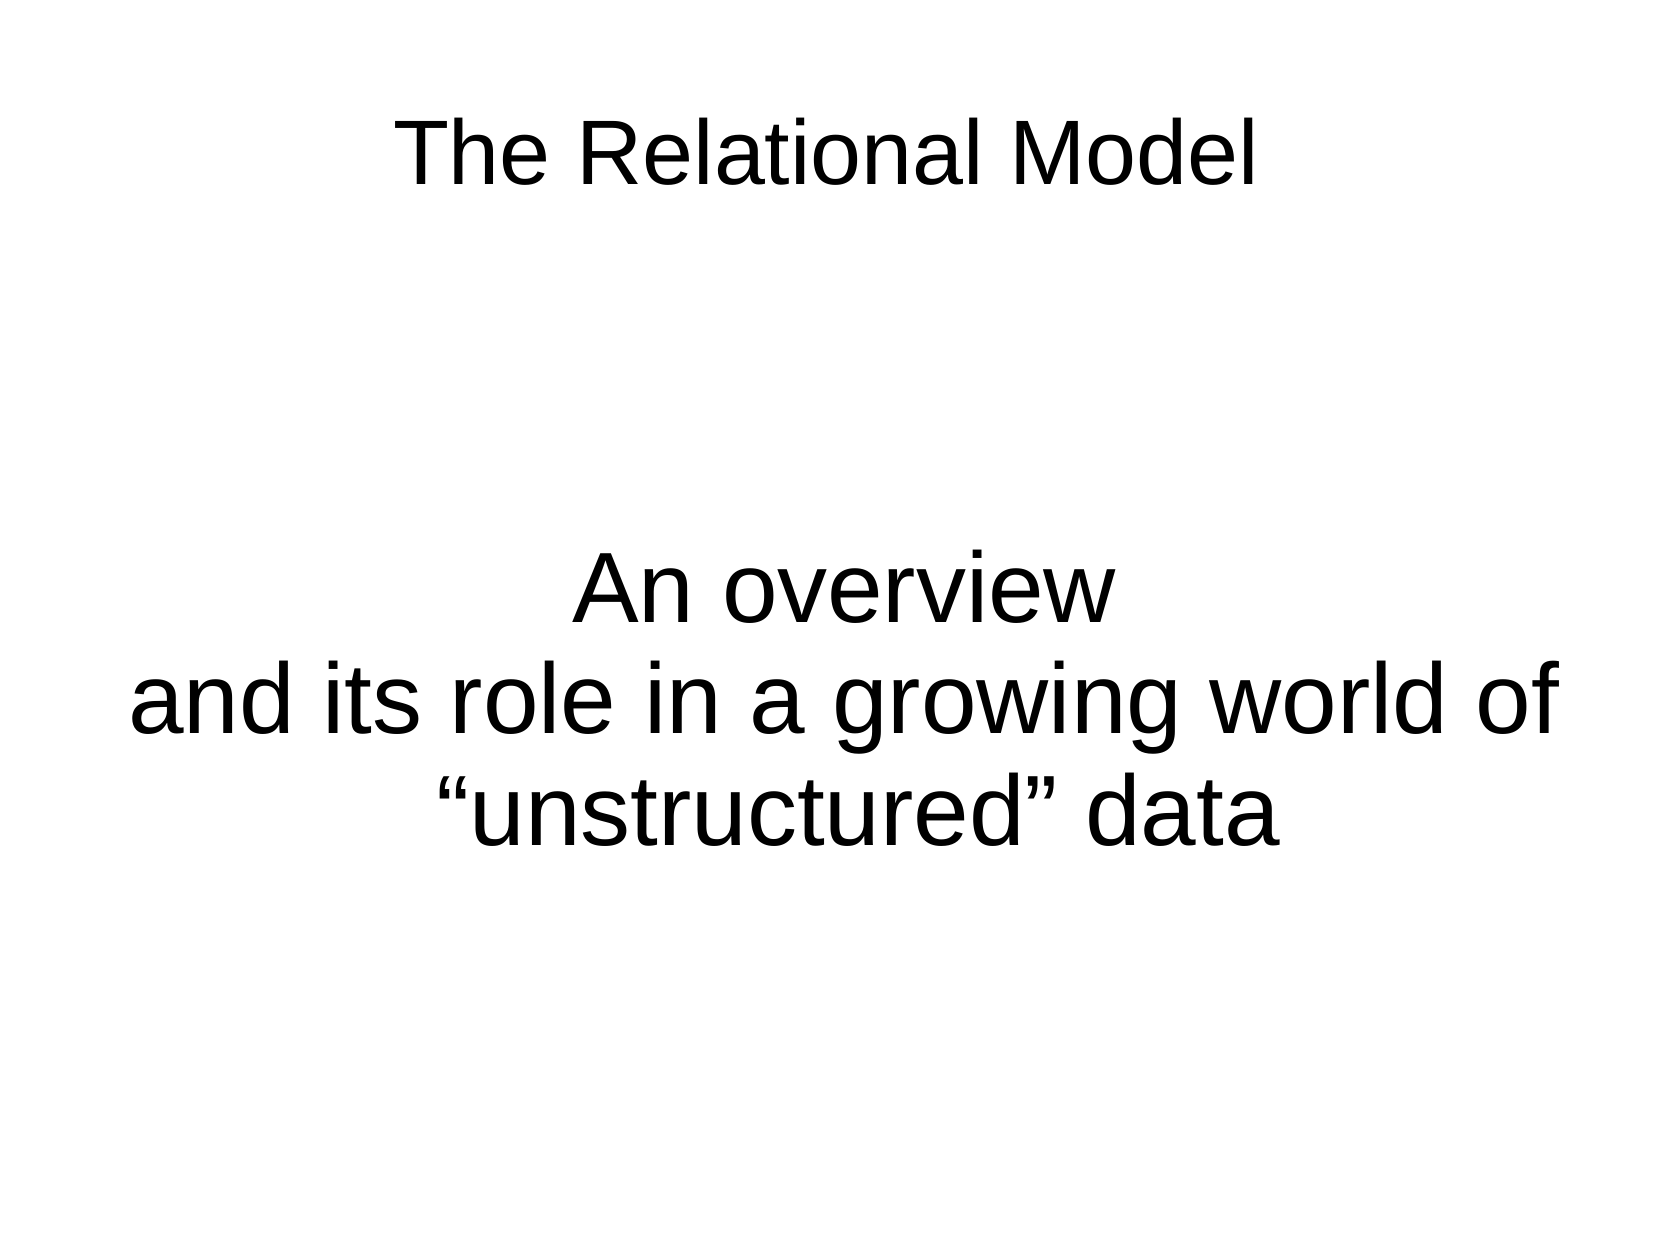

The Relational Model
# An overview
and its role in a growing world of
 “unstructured” data